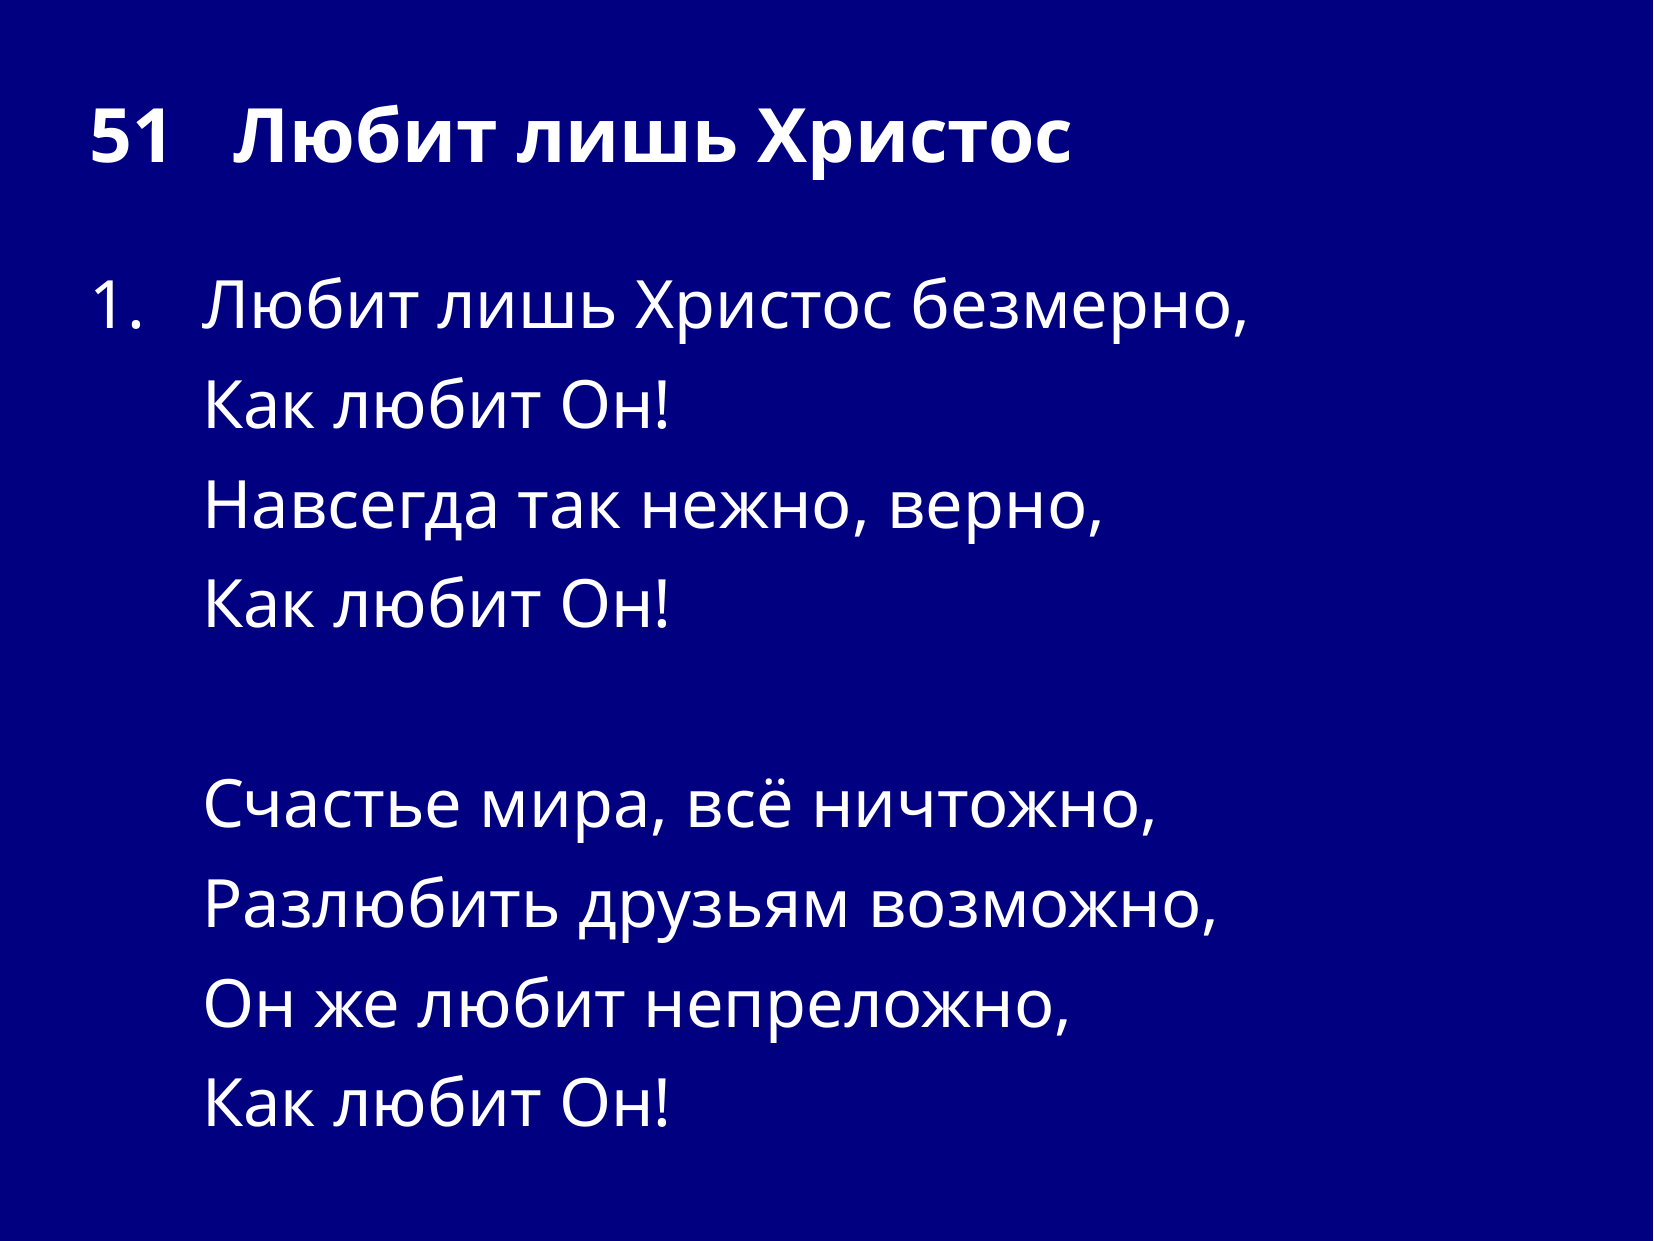

51 Любит лишь Христос
1.	Любит лишь Христос безмерно,
	Как любит Он!
	Навсегда так нежно, верно,
	Как любит Он!
	Счастье мира, всё ничтожно,
	Разлюбить друзьям возможно,
	Он же любит непреложно,
	Как любит Он!